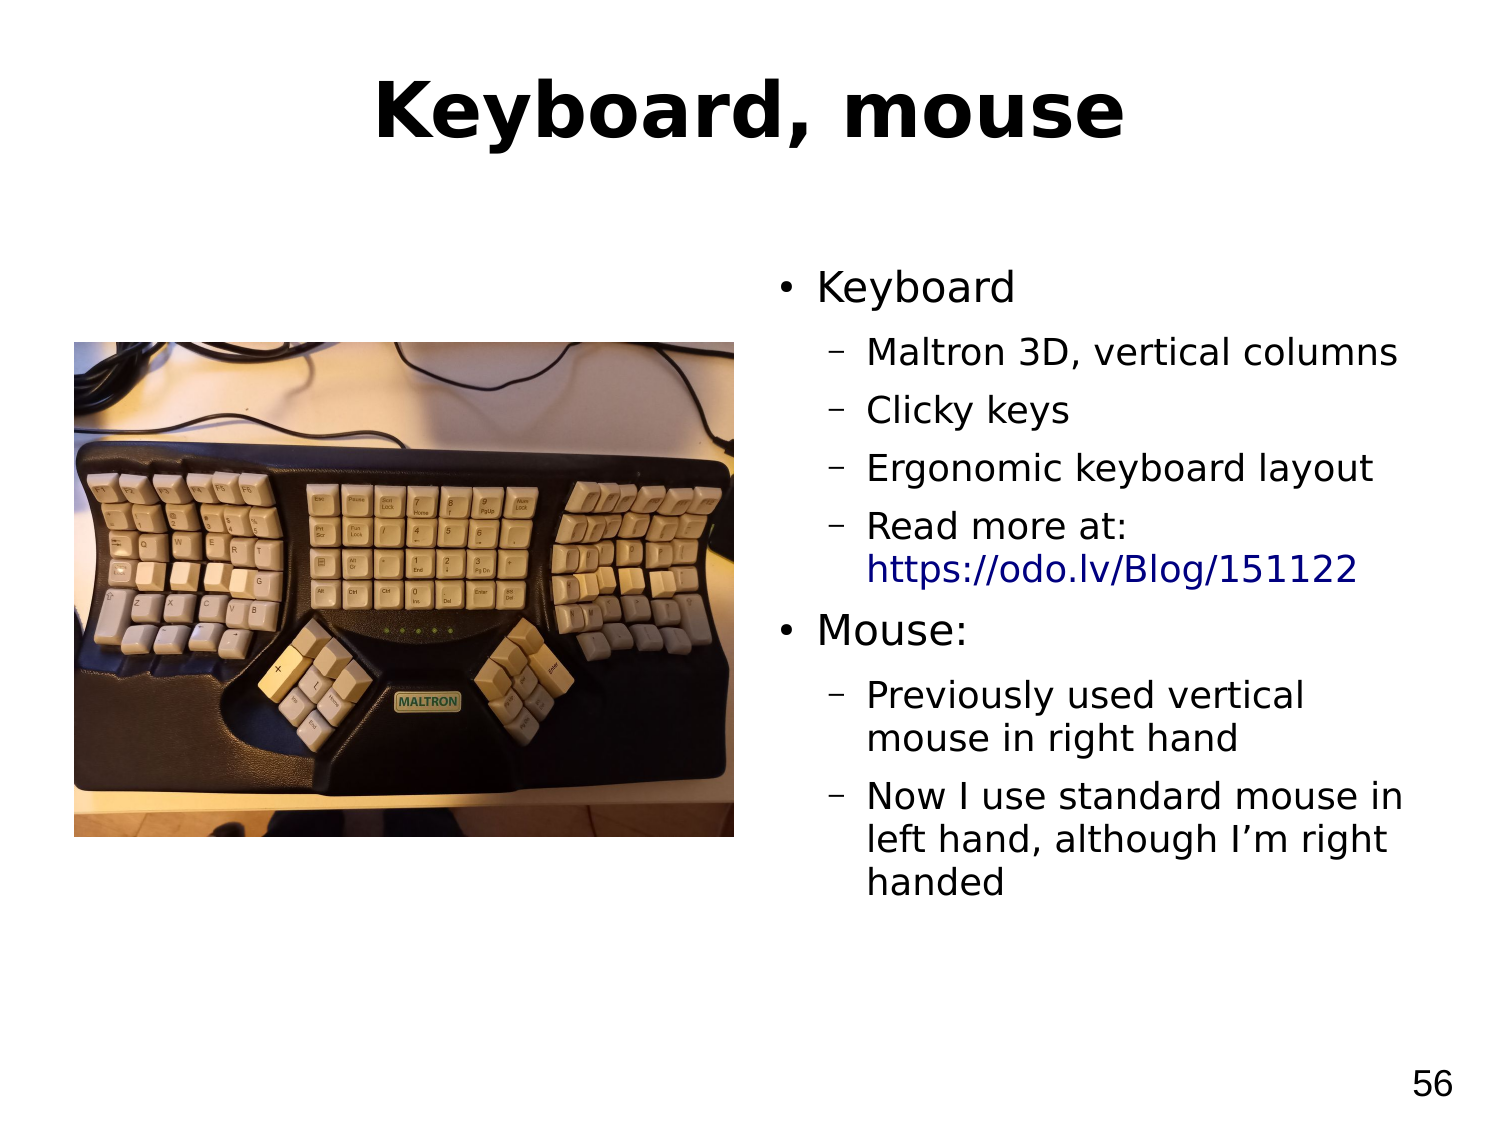

# Keyboard, mouse
Keyboard
Maltron 3D, vertical columns
Clicky keys
Ergonomic keyboard layout
Read more at: https://odo.lv/Blog/151122
Mouse:
Previously used vertical mouse in right hand
Now I use standard mouse in left hand, although I’m right handed